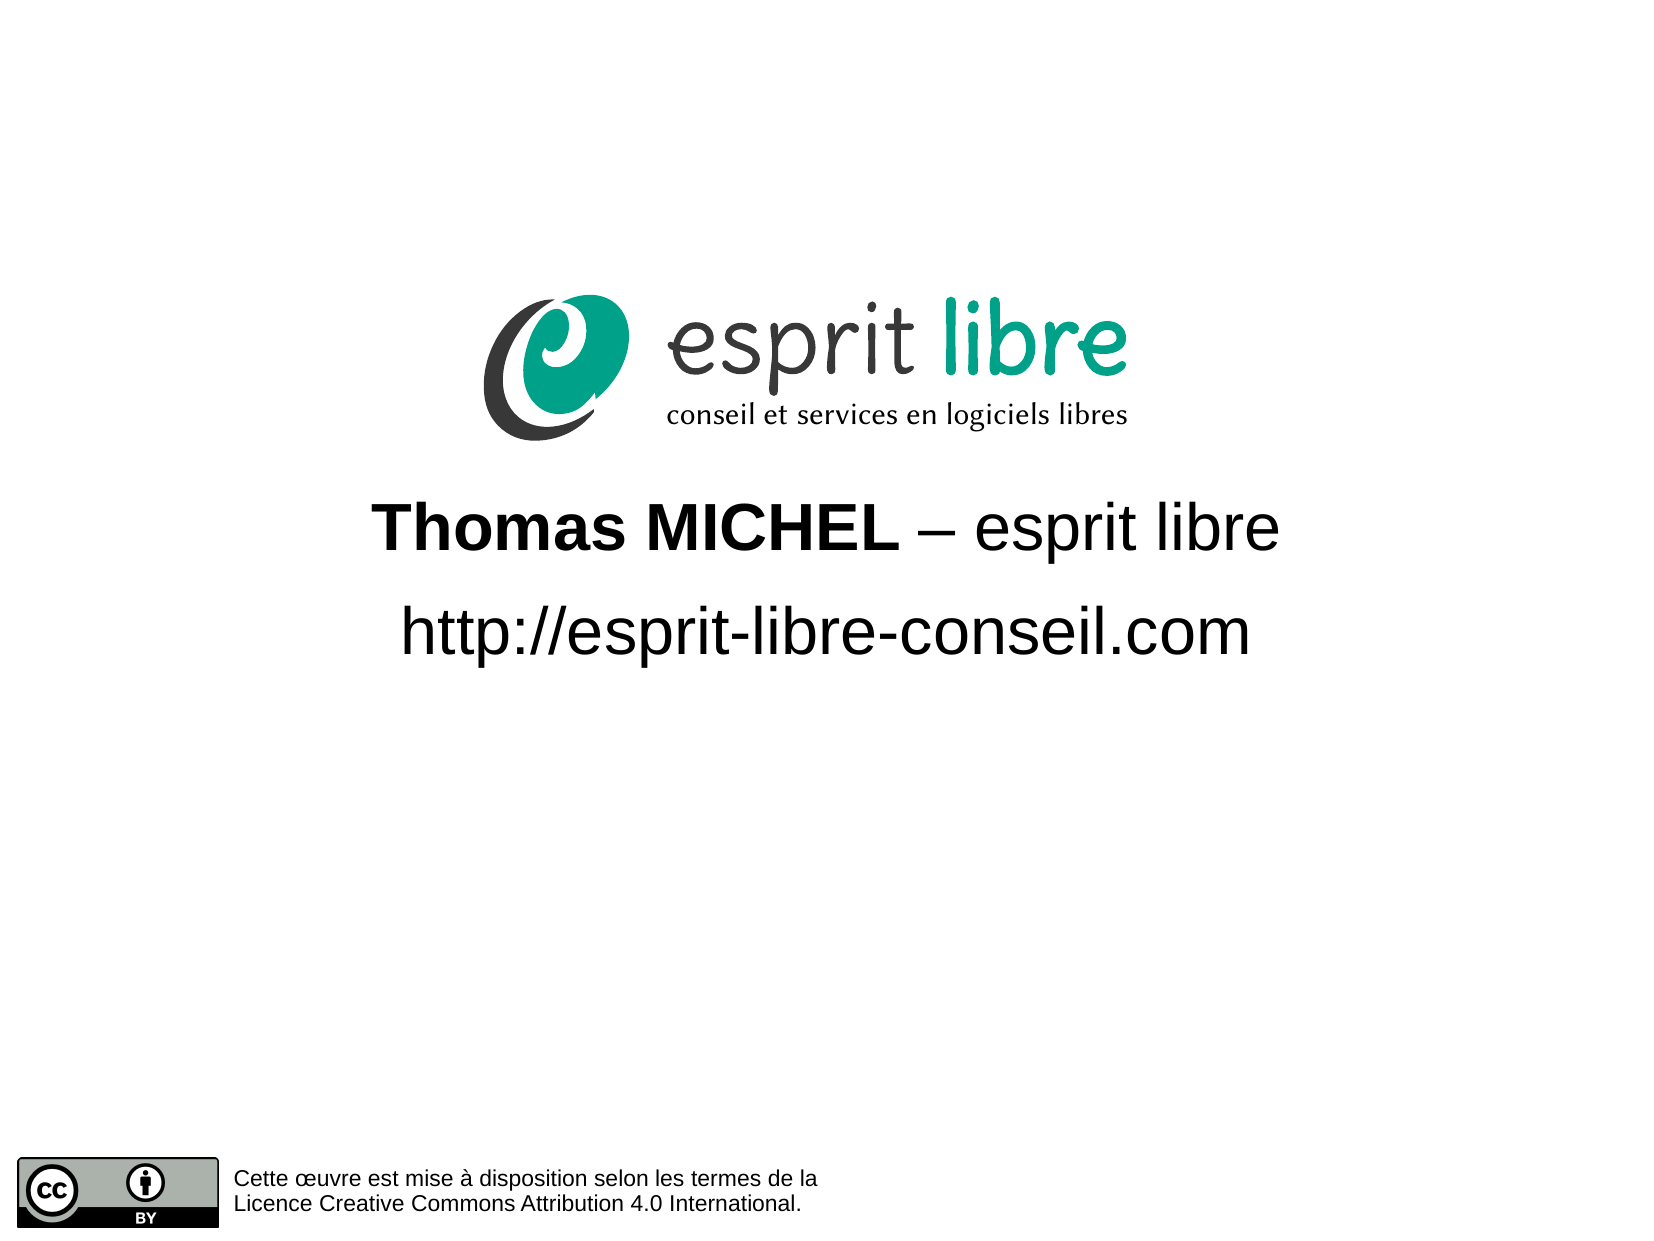

# Thomas MICHEL – esprit libre
http://esprit-libre-conseil.com
Cette œuvre est mise à disposition selon les termes de la Licence Creative Commons Attribution 4.0 International.